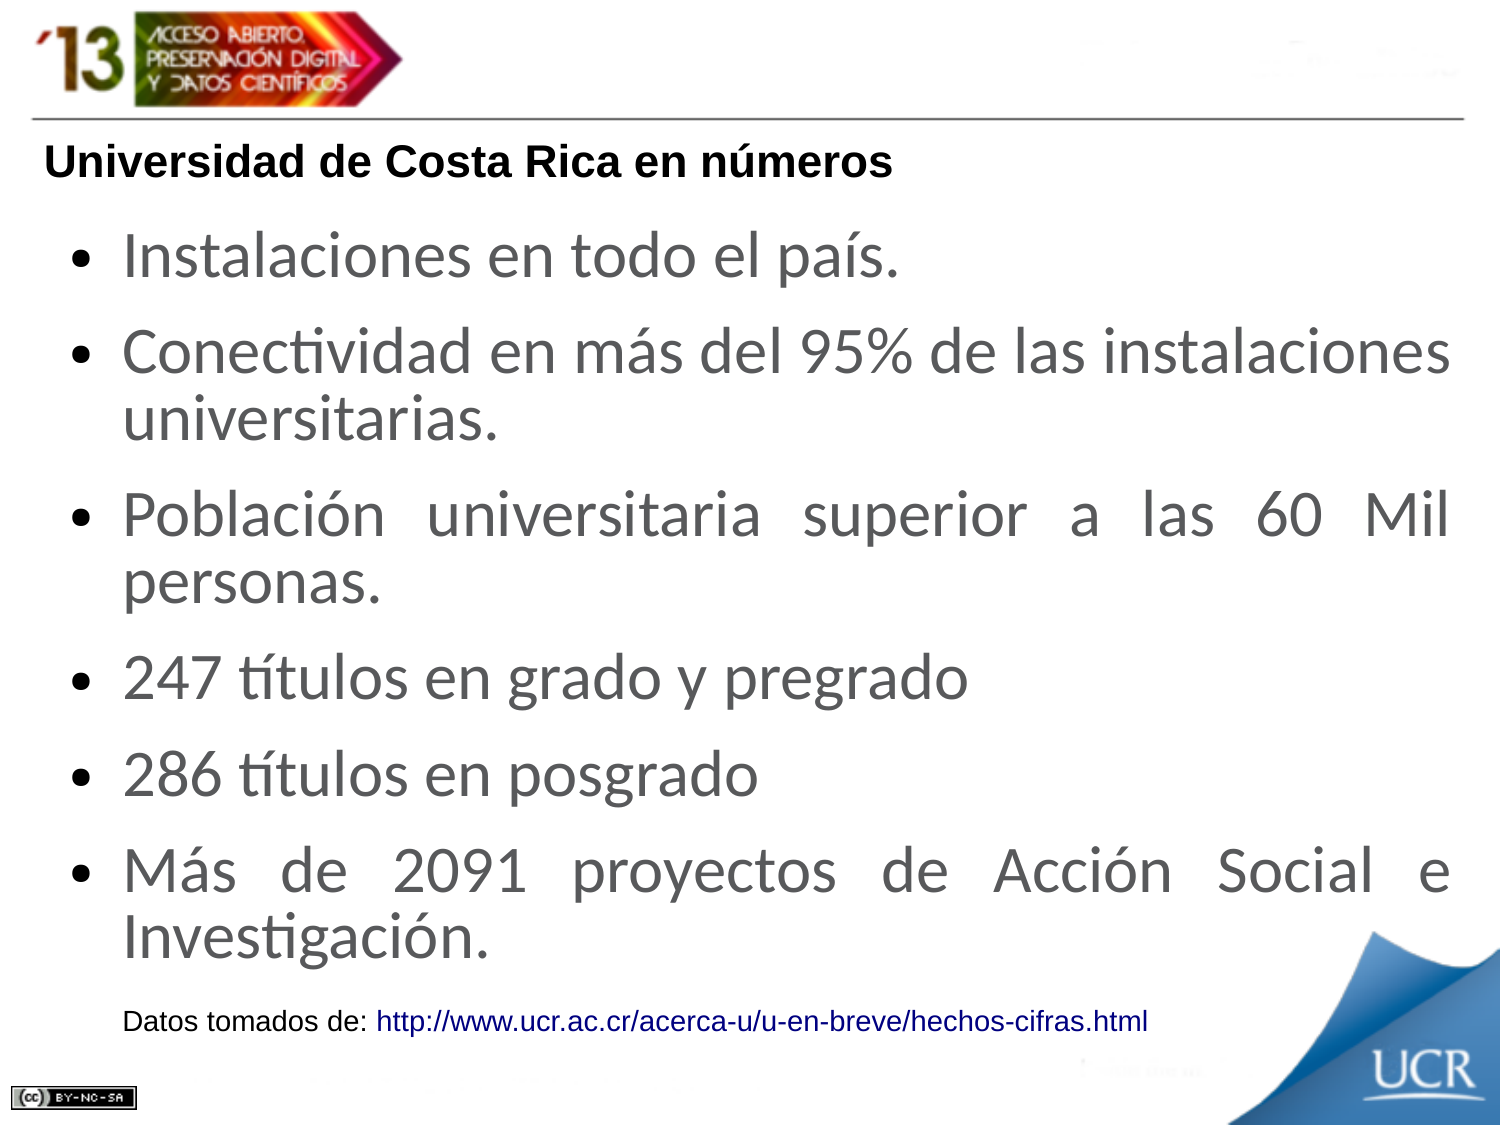

# Universidad de Costa Rica en números
Instalaciones en todo el país.
Conectividad en más del 95% de las instalaciones universitarias.
Población universitaria superior a las 60 Mil personas.
247 títulos en grado y pregrado
286 títulos en posgrado
Más de 2091 proyectos de Acción Social e Investigación.
Datos tomados de: http://www.ucr.ac.cr/acerca-u/u-en-breve/hechos-cifras.html